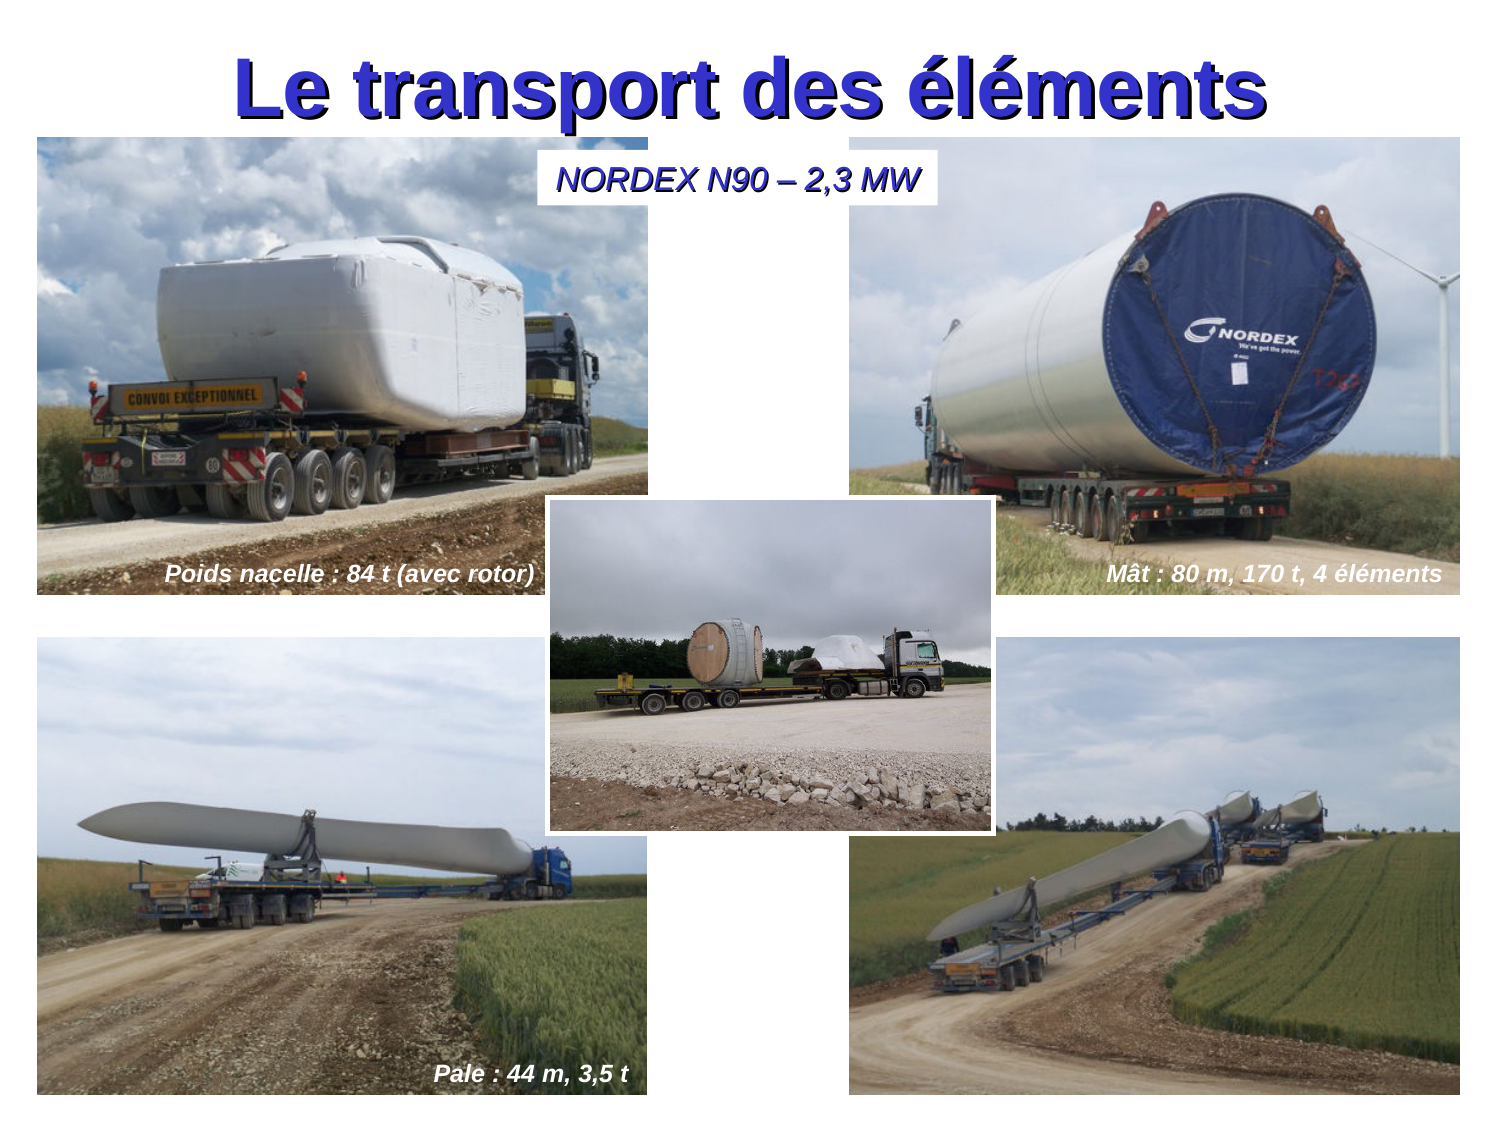

Le transport des éléments
NORDEX N90 – 2,3 MW
Poids nacelle : 84 t (avec rotor)
Mât : 80 m, 170 t, 4 éléments
Pale : 44 m, 3,5 t